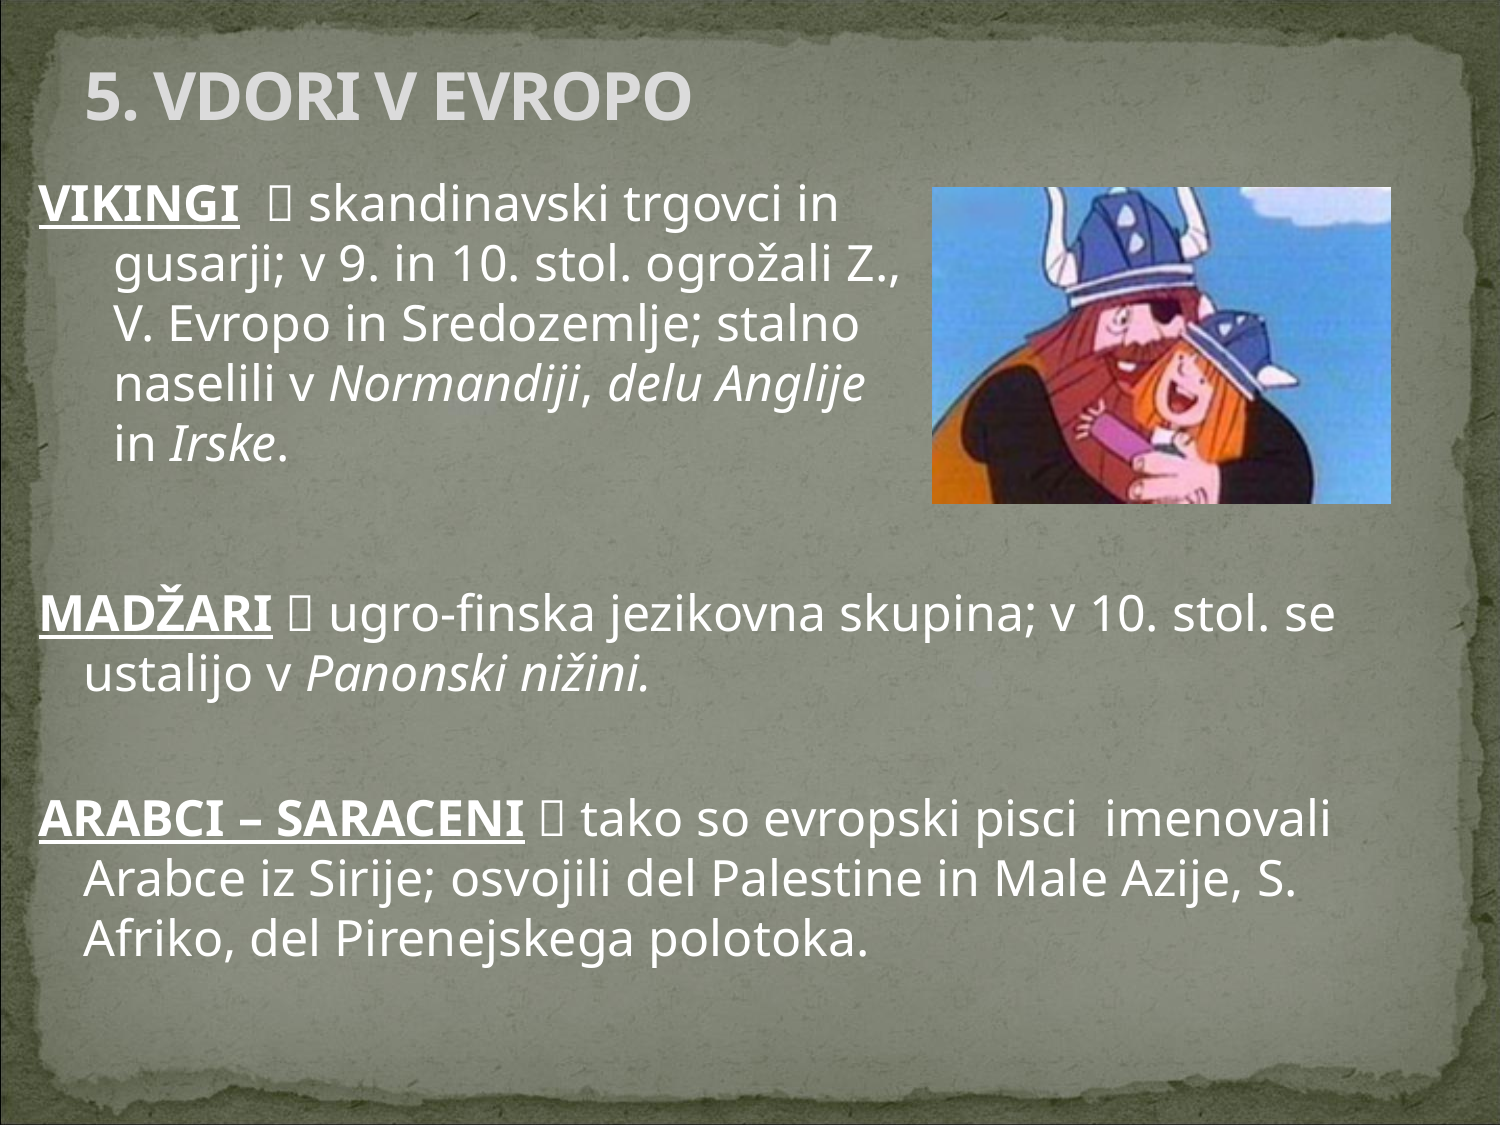

# 5. VDORI V EVROPO
VIKINGI  skandinavski trgovci in gusarji; v 9. in 10. stol. ogrožali Z., V. Evropo in Sredozemlje; stalno naselili v Normandiji, delu Anglije in Irske.
MADŽARI  ugro-finska jezikovna skupina; v 10. stol. se ustalijo v Panonski nižini.
ARABCI – SARACENI  tako so evropski pisci imenovali Arabce iz Sirije; osvojili del Palestine in Male Azije, S. Afriko, del Pirenejskega polotoka.